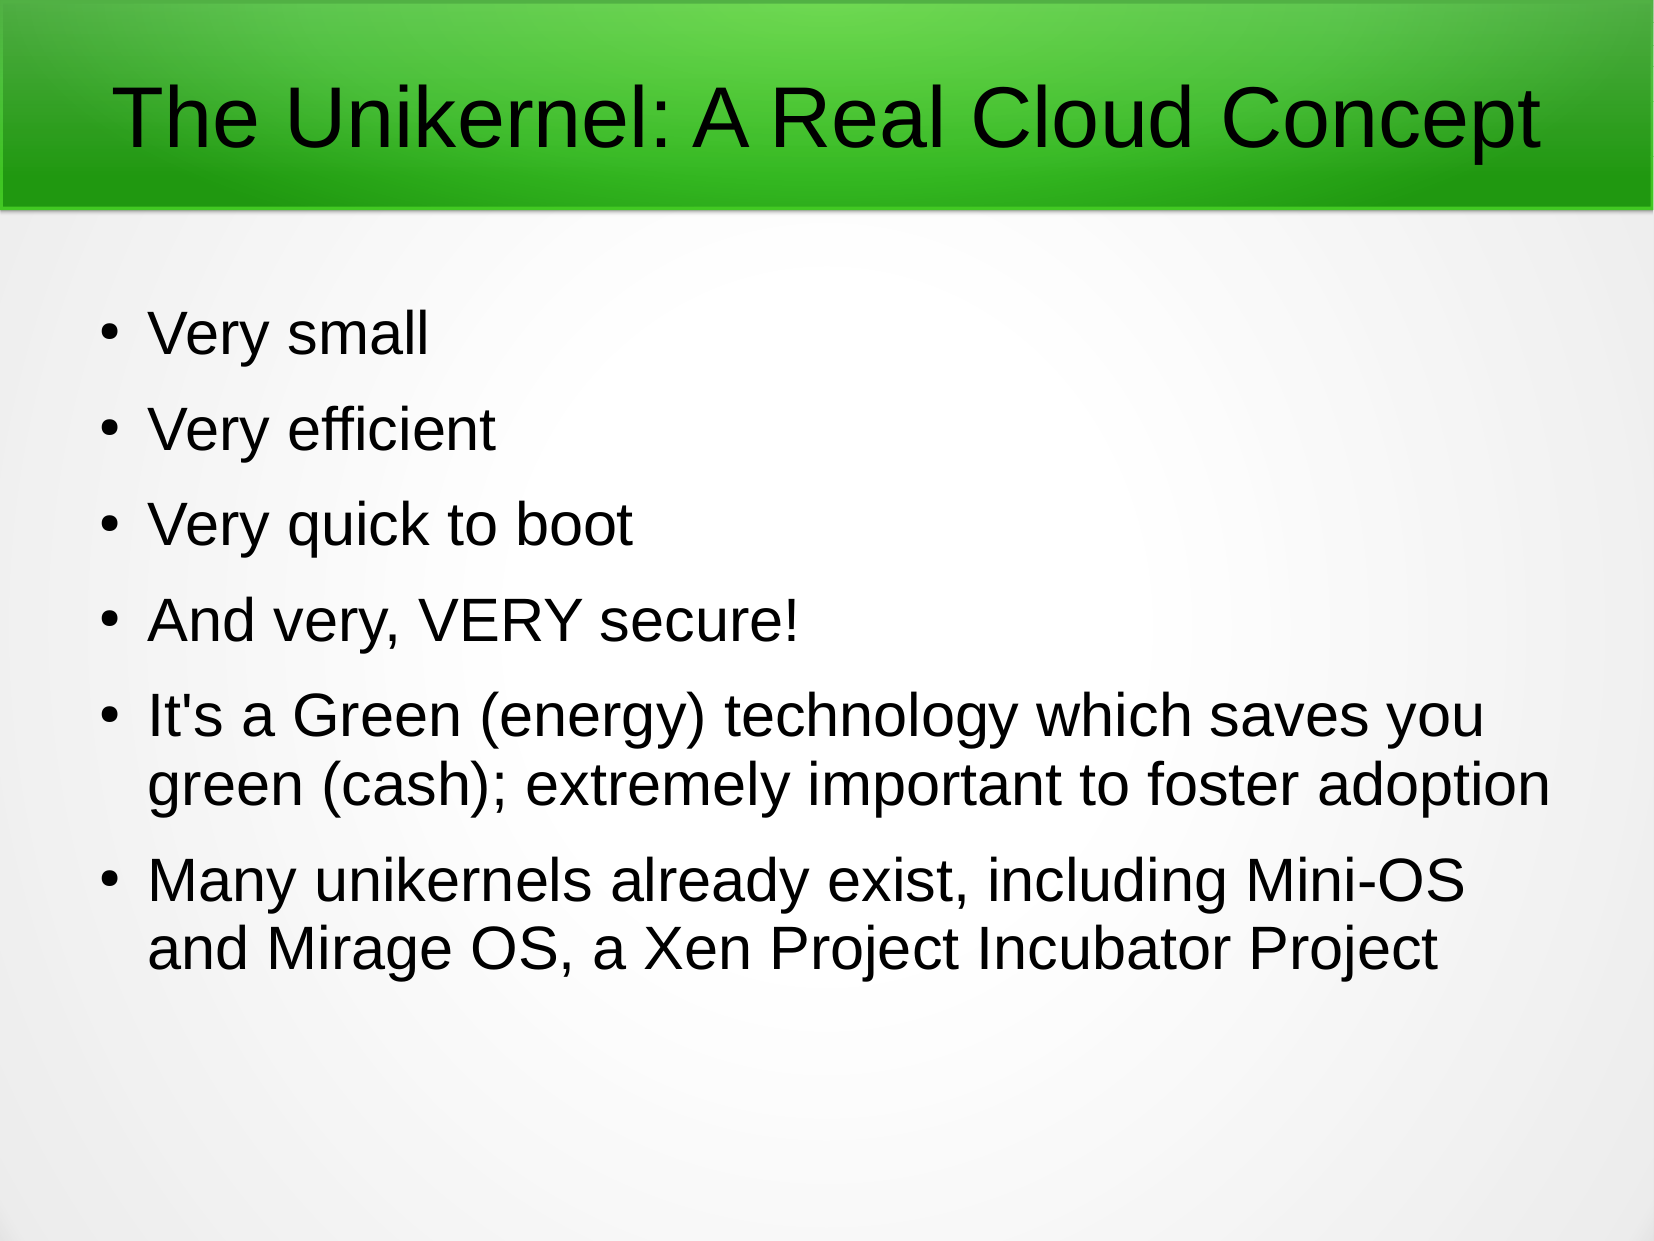

# The Unikernel: A Real Cloud Concept
Very small
Very efficient
Very quick to boot
And very, VERY secure!
It's a Green (energy) technology which saves you green (cash); extremely important to foster adoption
Many unikernels already exist, including Mini-OS and Mirage OS, a Xen Project Incubator Project